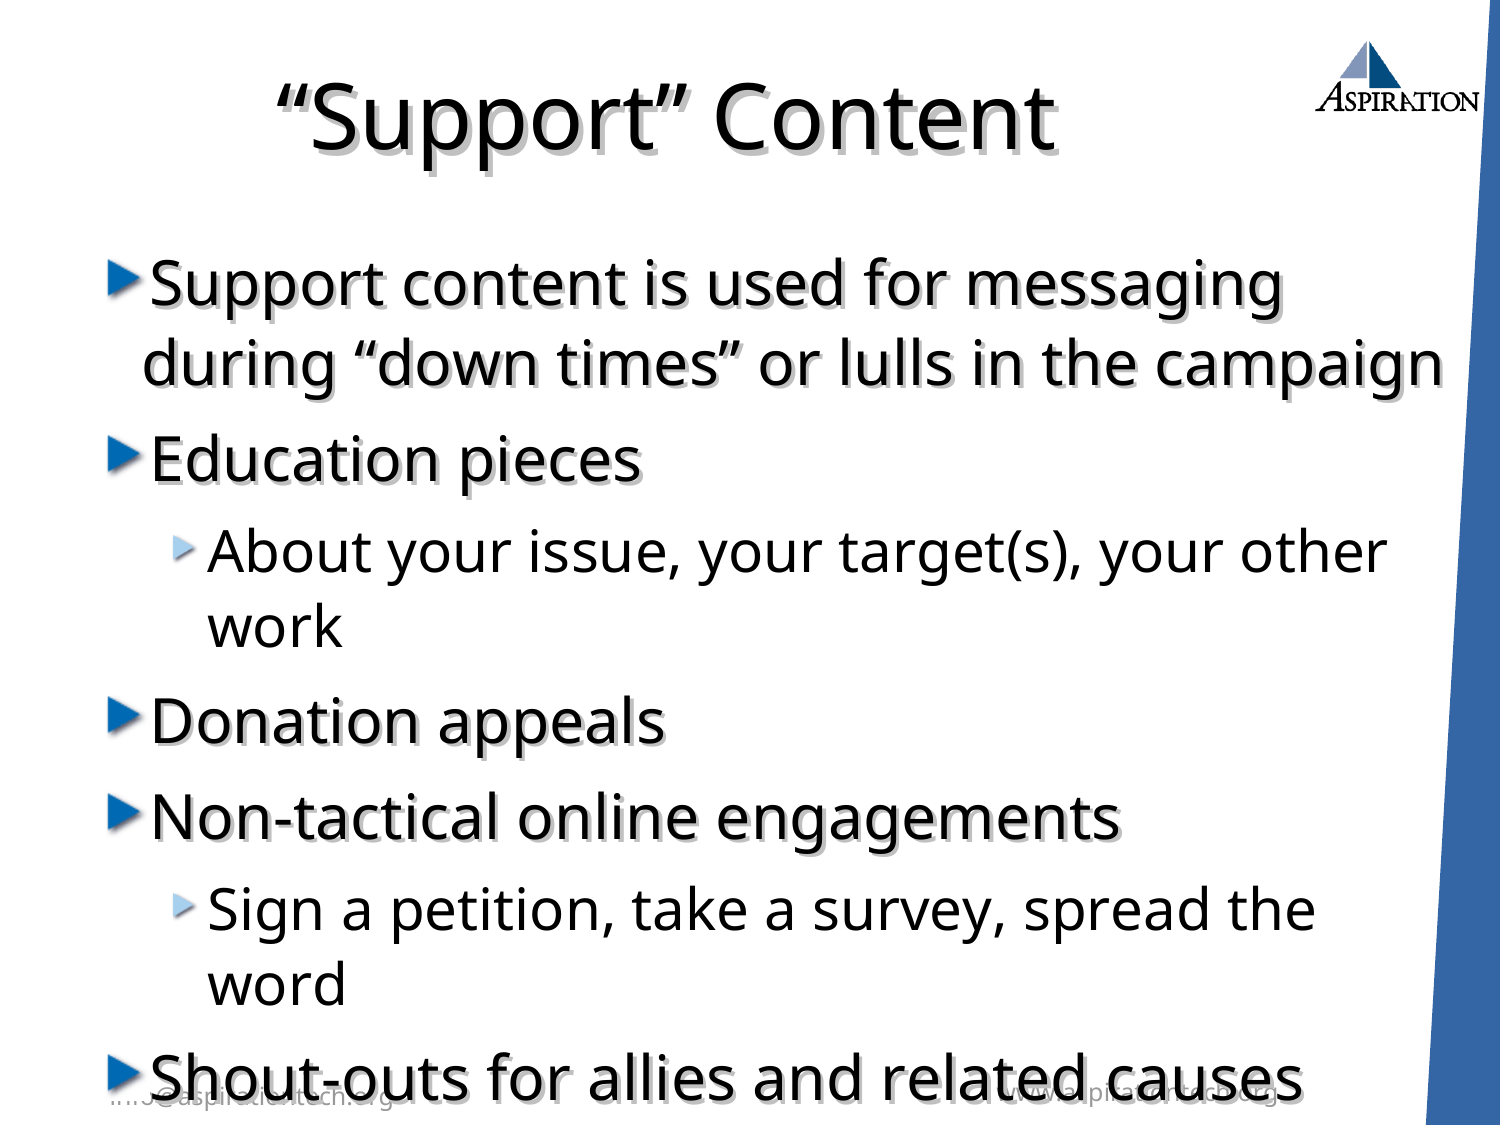

# “Support” Content
Support content is used for messaging during “down times” or lulls in the campaign
Education pieces
About your issue, your target(s), your other work
Donation appeals
Non-tactical online engagements
Sign a petition, take a survey, spread the word
Shout-outs for allies and related causes